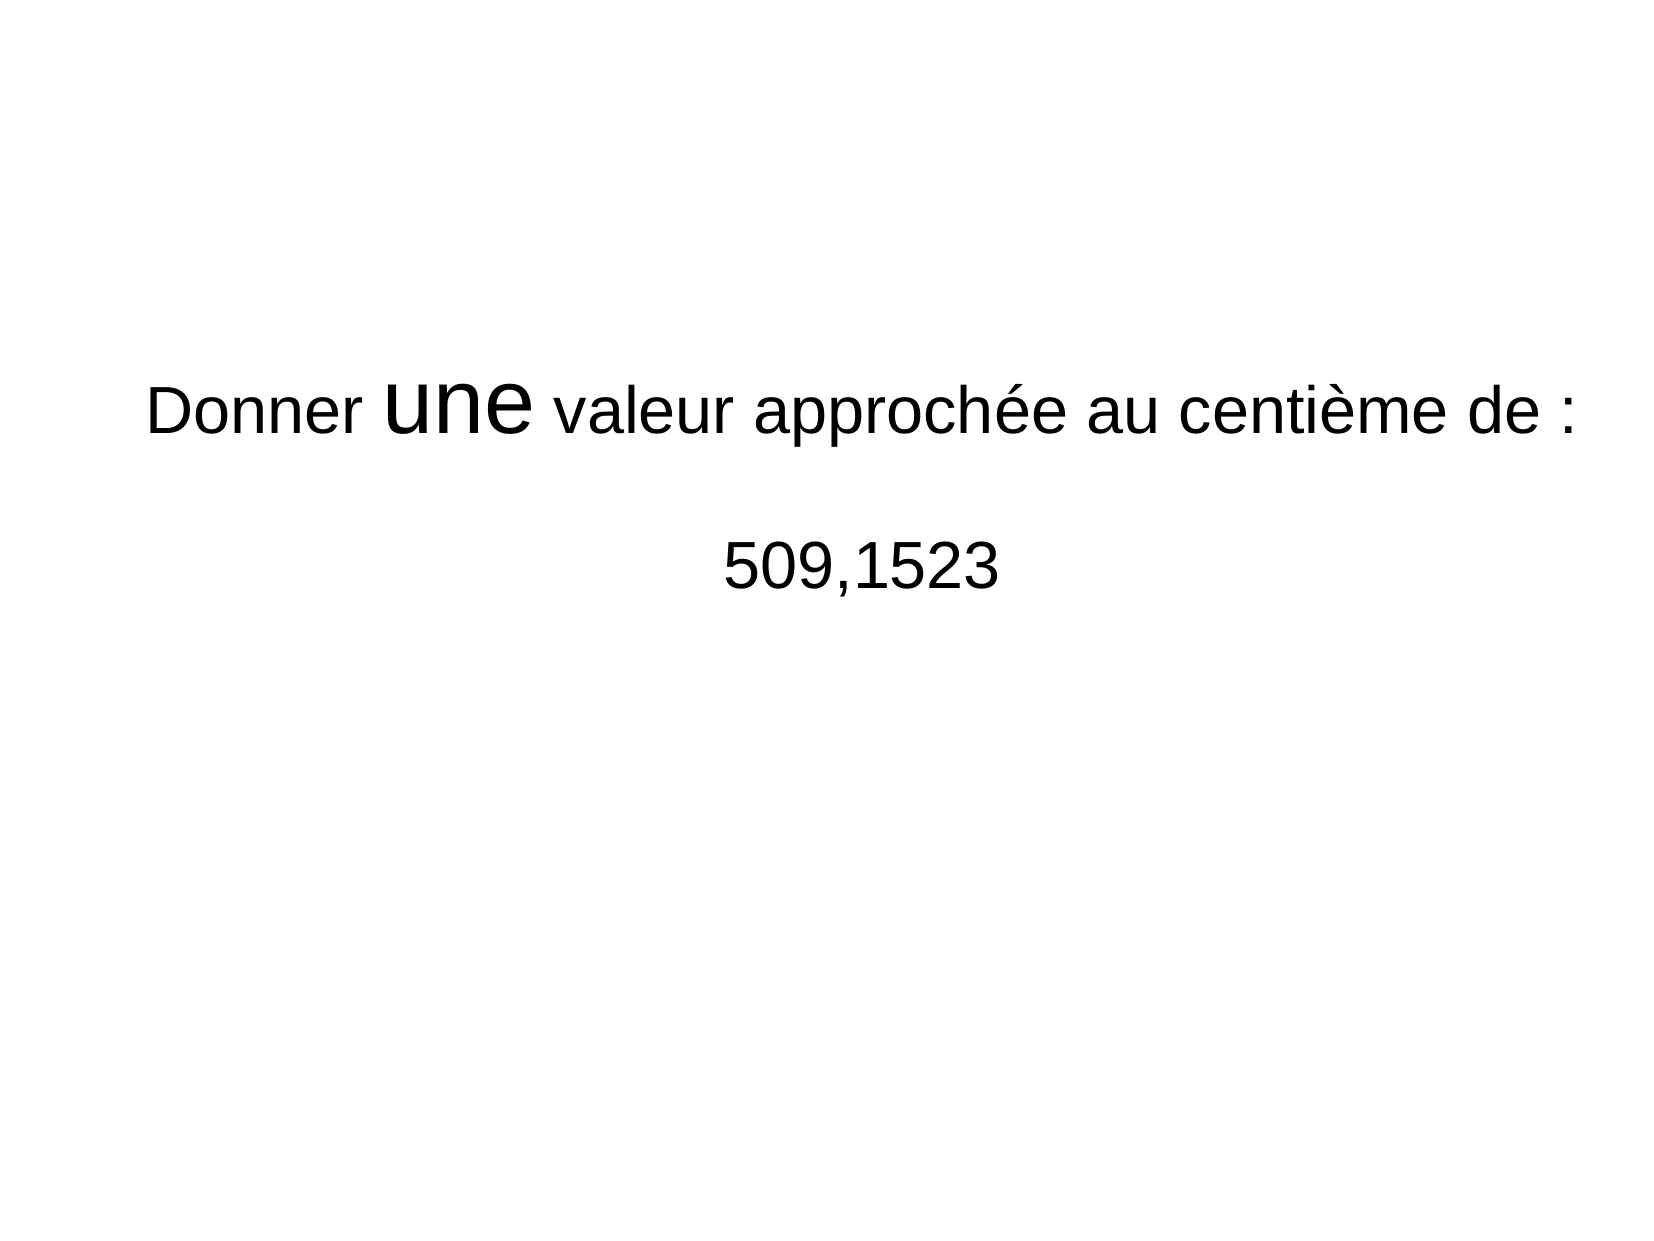

# Donner une valeur approchée au centième de :
509,1523